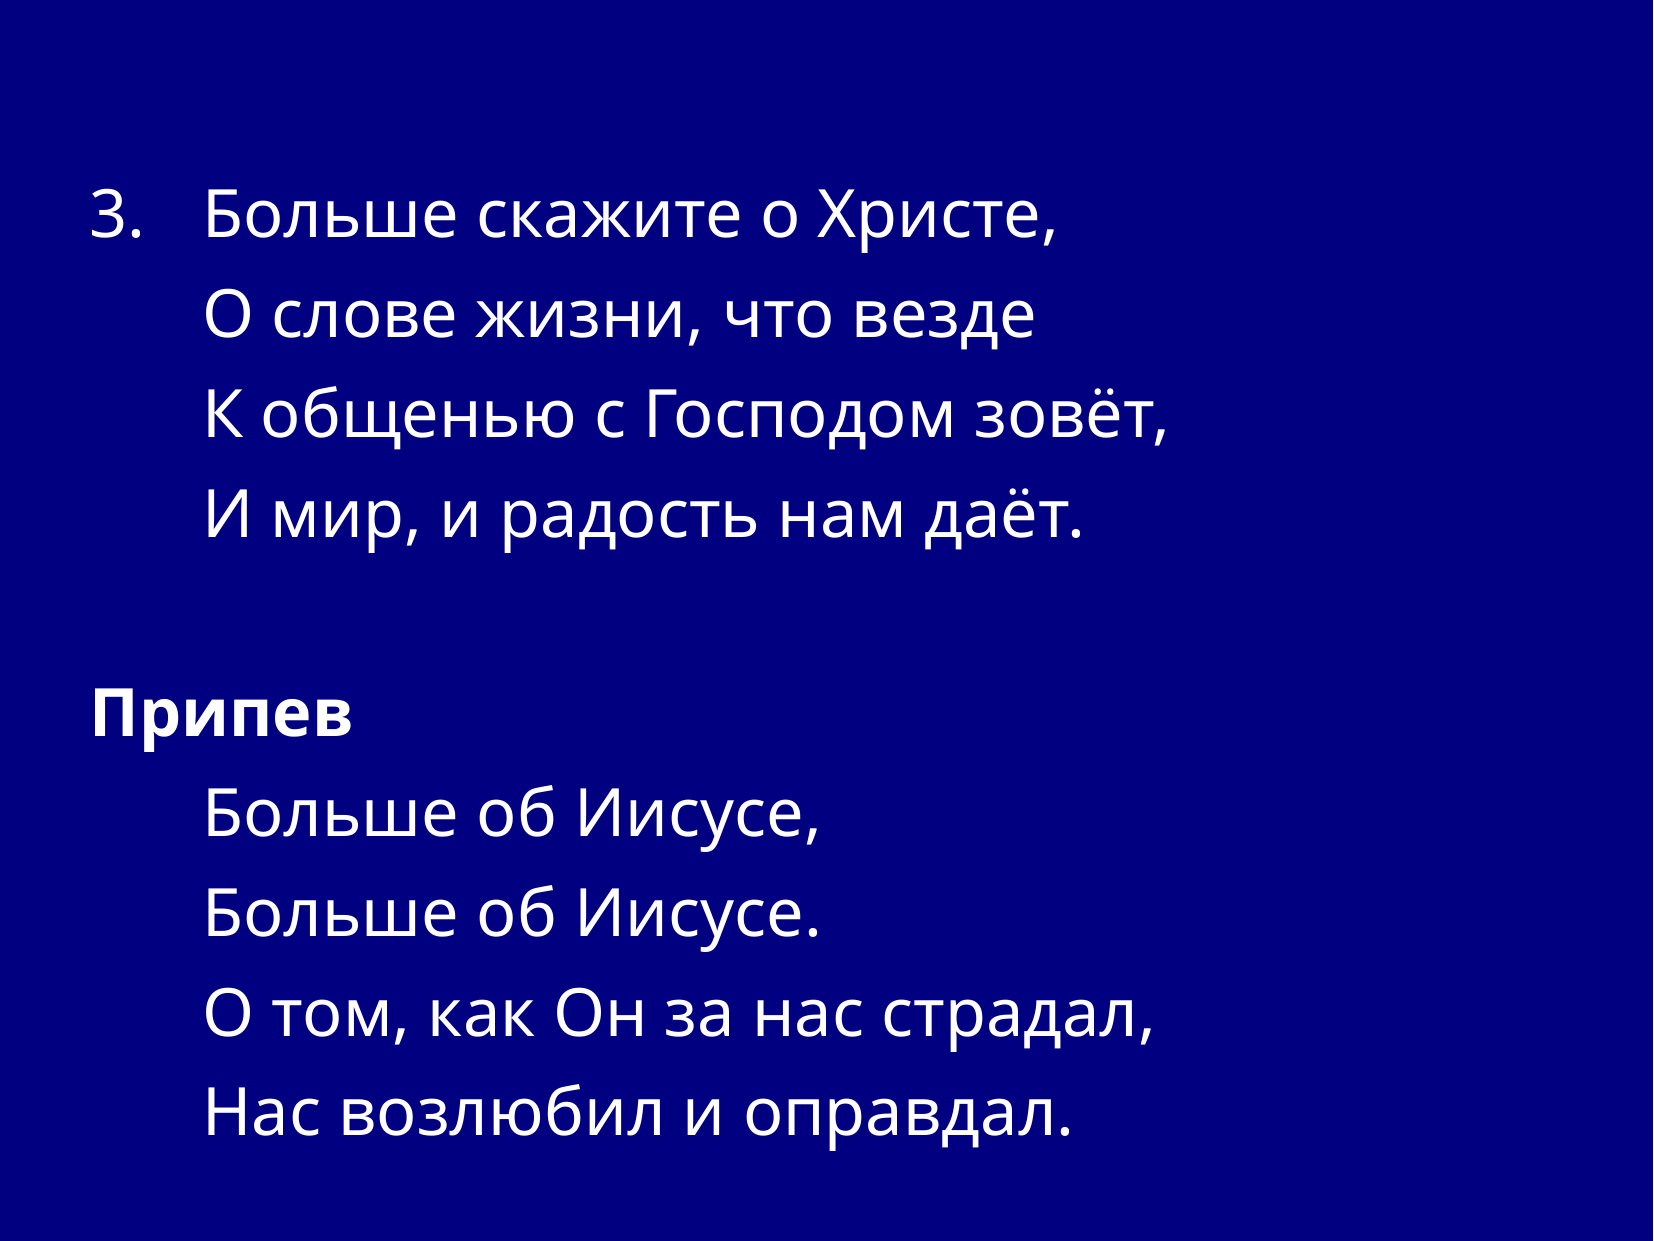

3.	Больше скажите о Христе,
	О слове жизни, что везде
	К общенью с Господом зовёт,
	И мир, и радость нам даёт.
Припев
	Больше об Иисусе,
	Больше об Иисусе.
	О том, как Он за нас страдал,
	Нас возлюбил и оправдал.